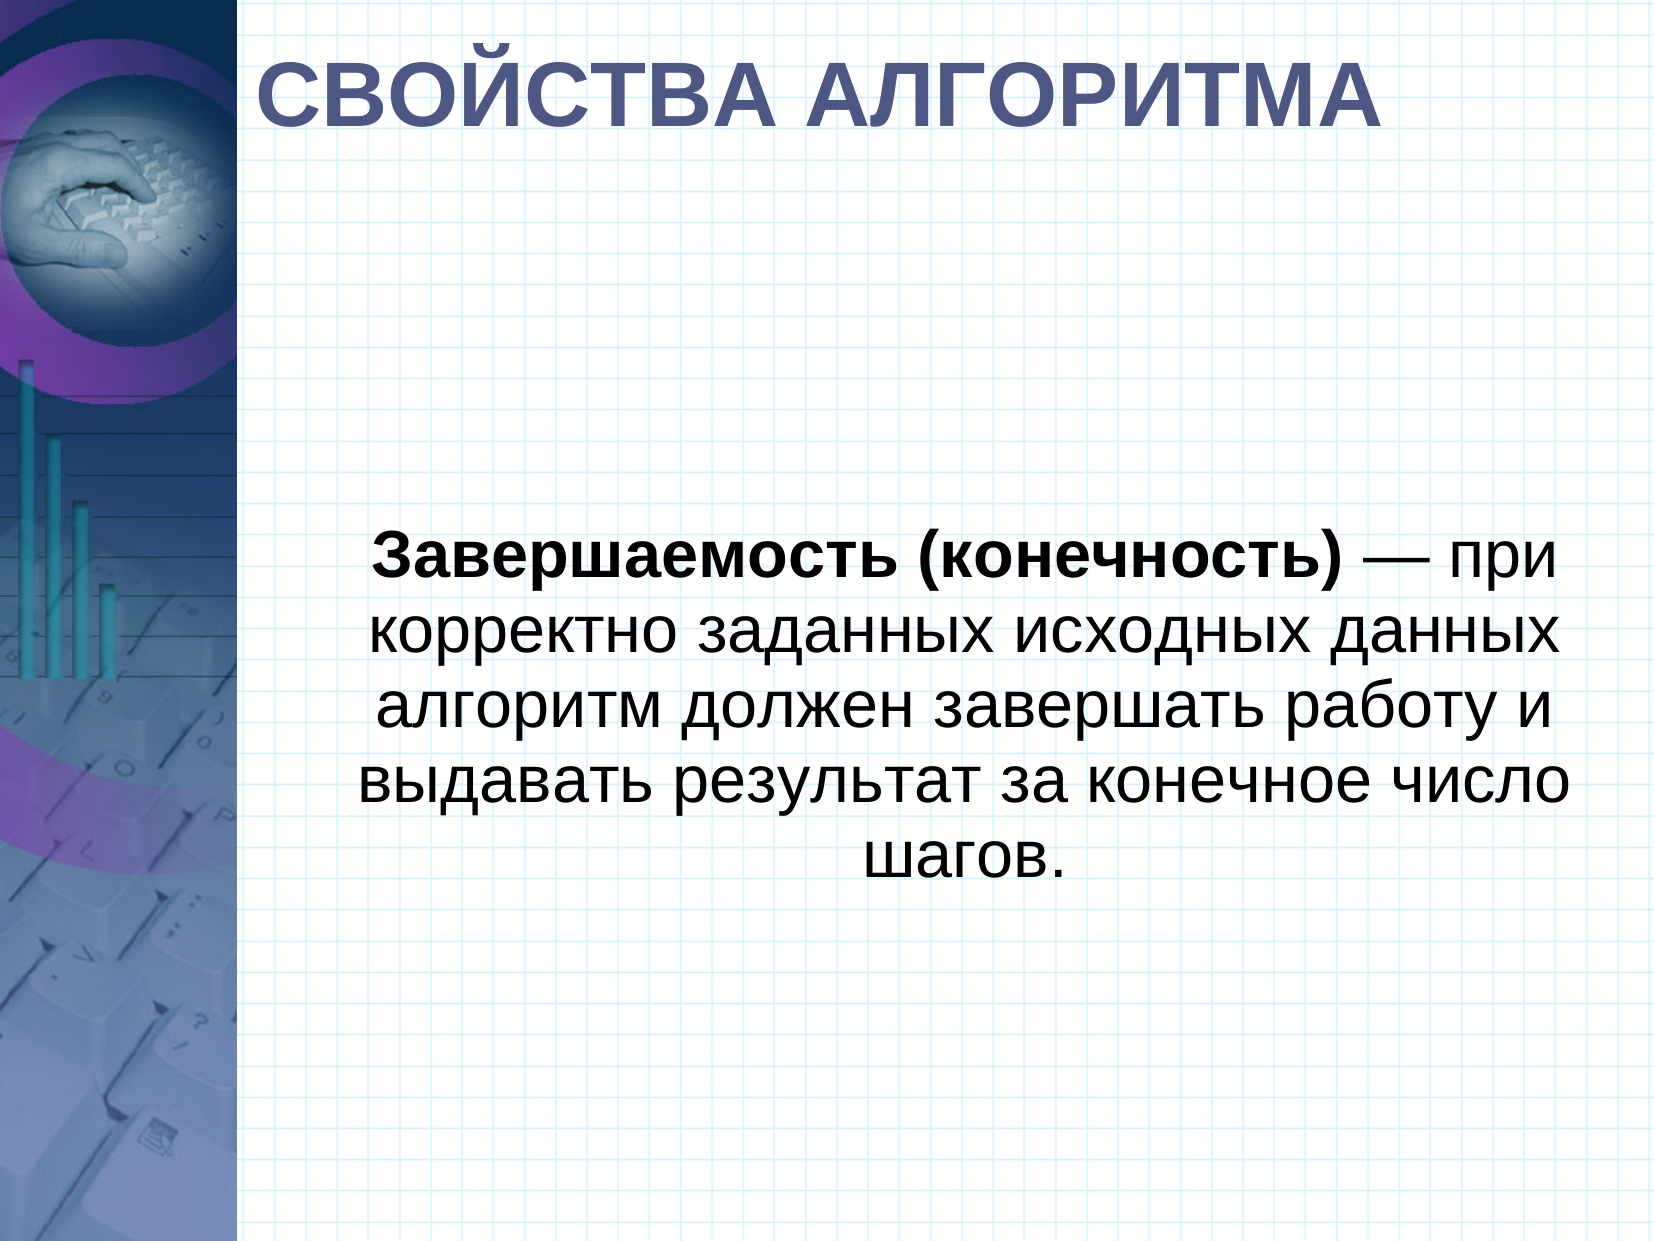

# СВОЙСТВА АЛГОРИТМА
Завершаемость (конечность) — при корректно заданных исходных данных алгоритм должен завершать работу и выдавать результат за конечное число шагов.